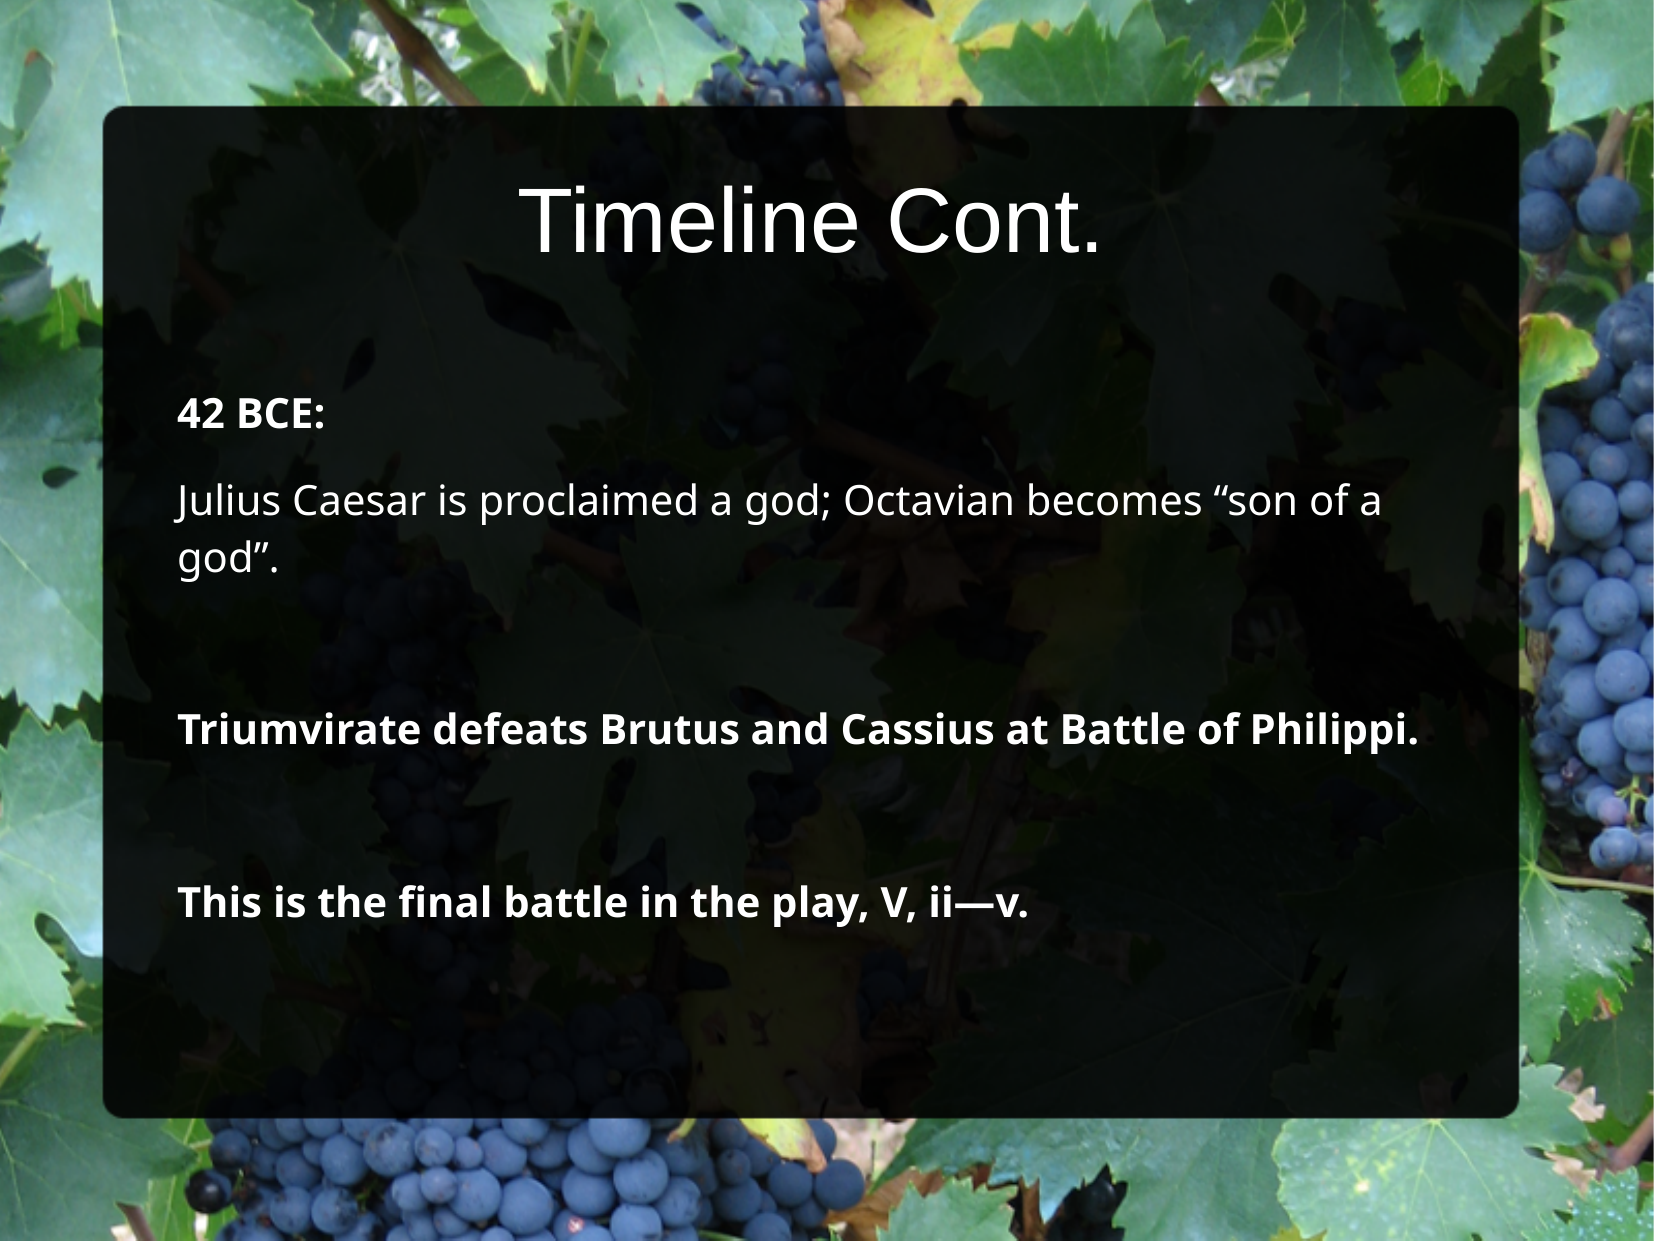

# Timeline Cont.
42 BCE:
Julius Caesar is proclaimed a god; Octavian becomes “son of a god”.
Triumvirate defeats Brutus and Cassius at Battle of Philippi.
This is the final battle in the play, V, ii—v.